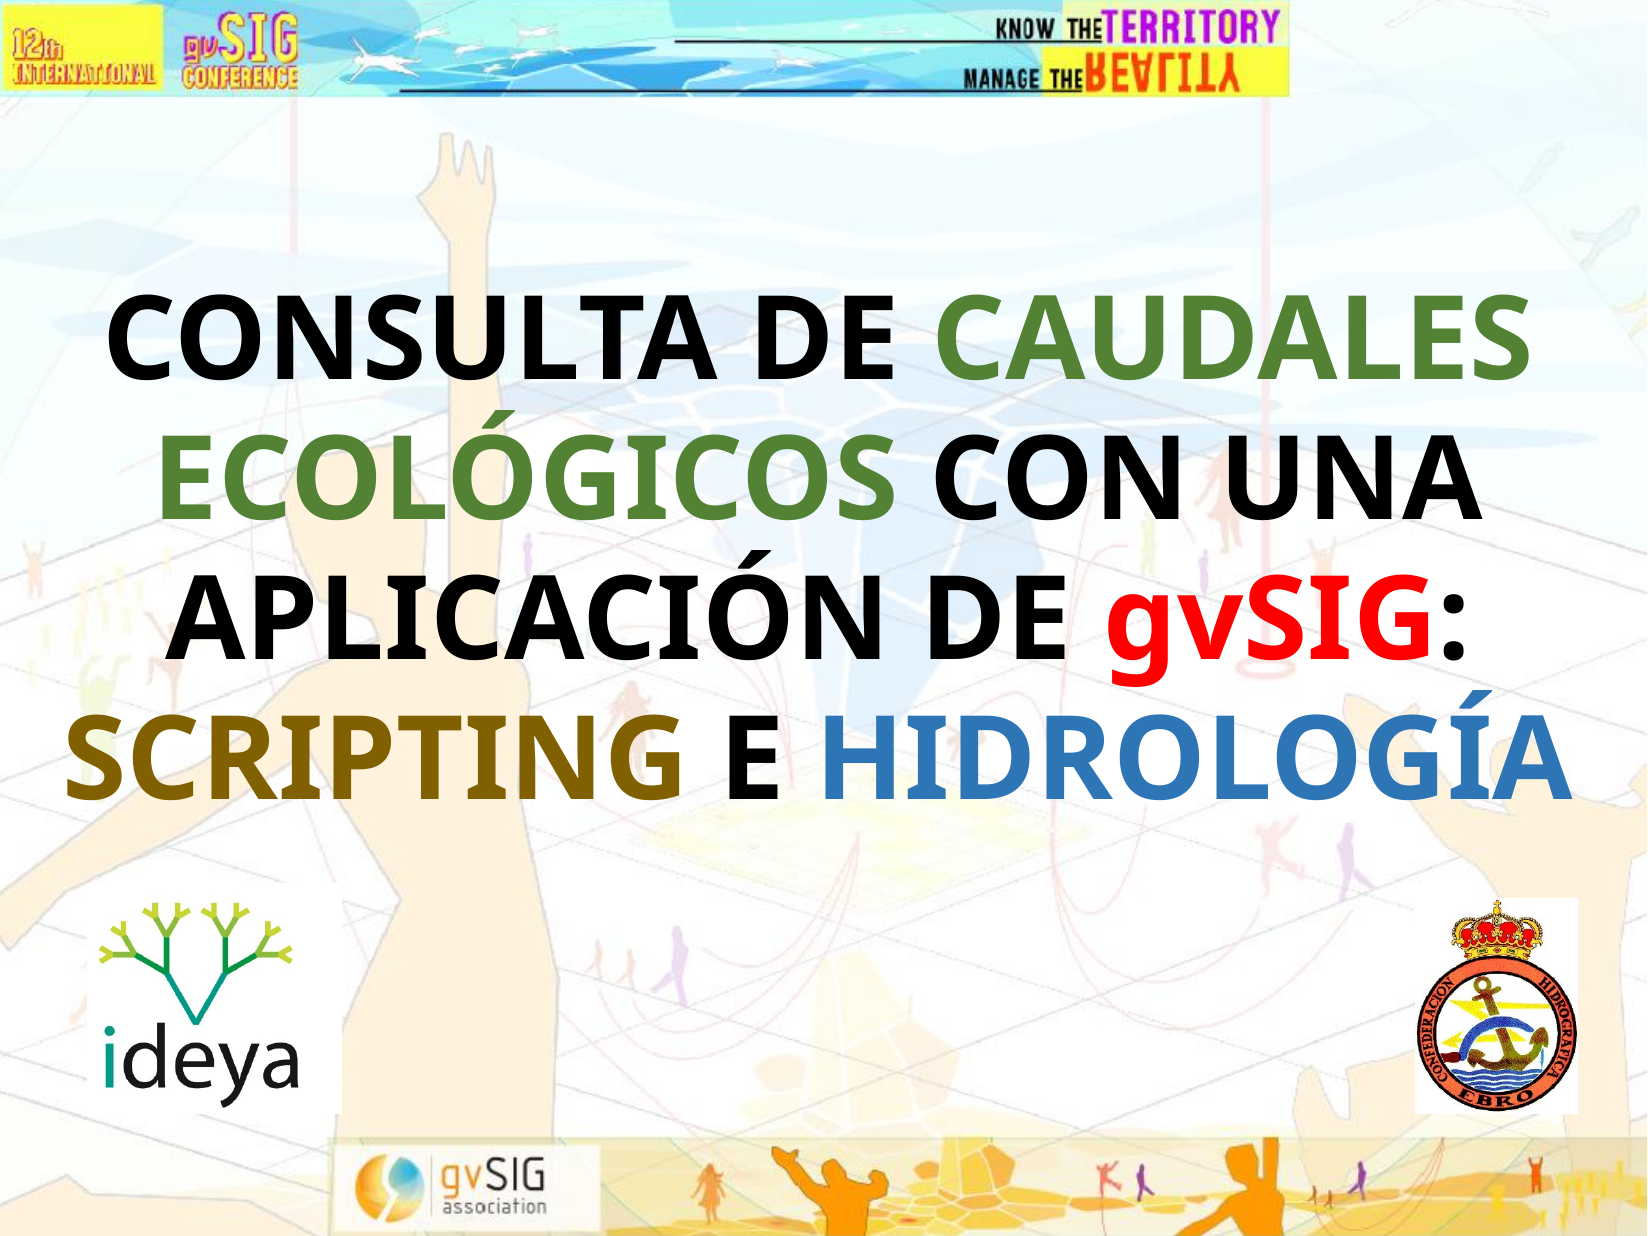

# CONSULTA DE CAUDALES ECOLÓGICOS CON UNA APLICACIÓN DE gvSIG: SCRIPTING E HIDROLOGÍA